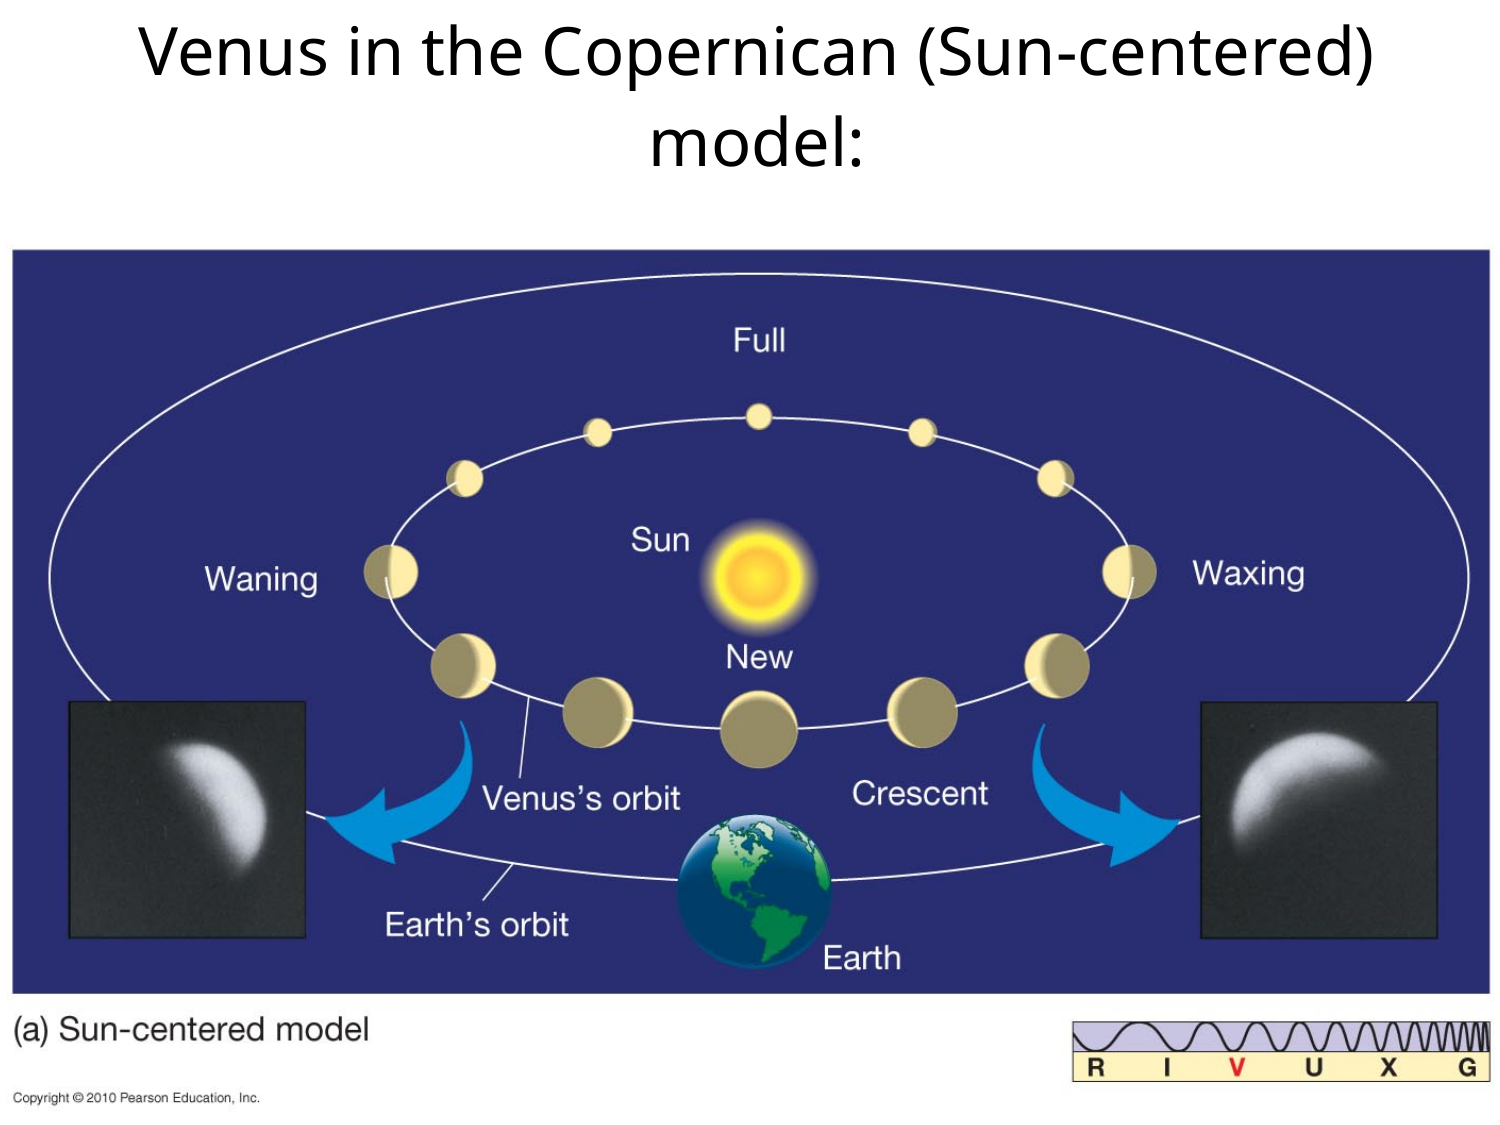

# Venus in the Copernican (Sun-centered) model: